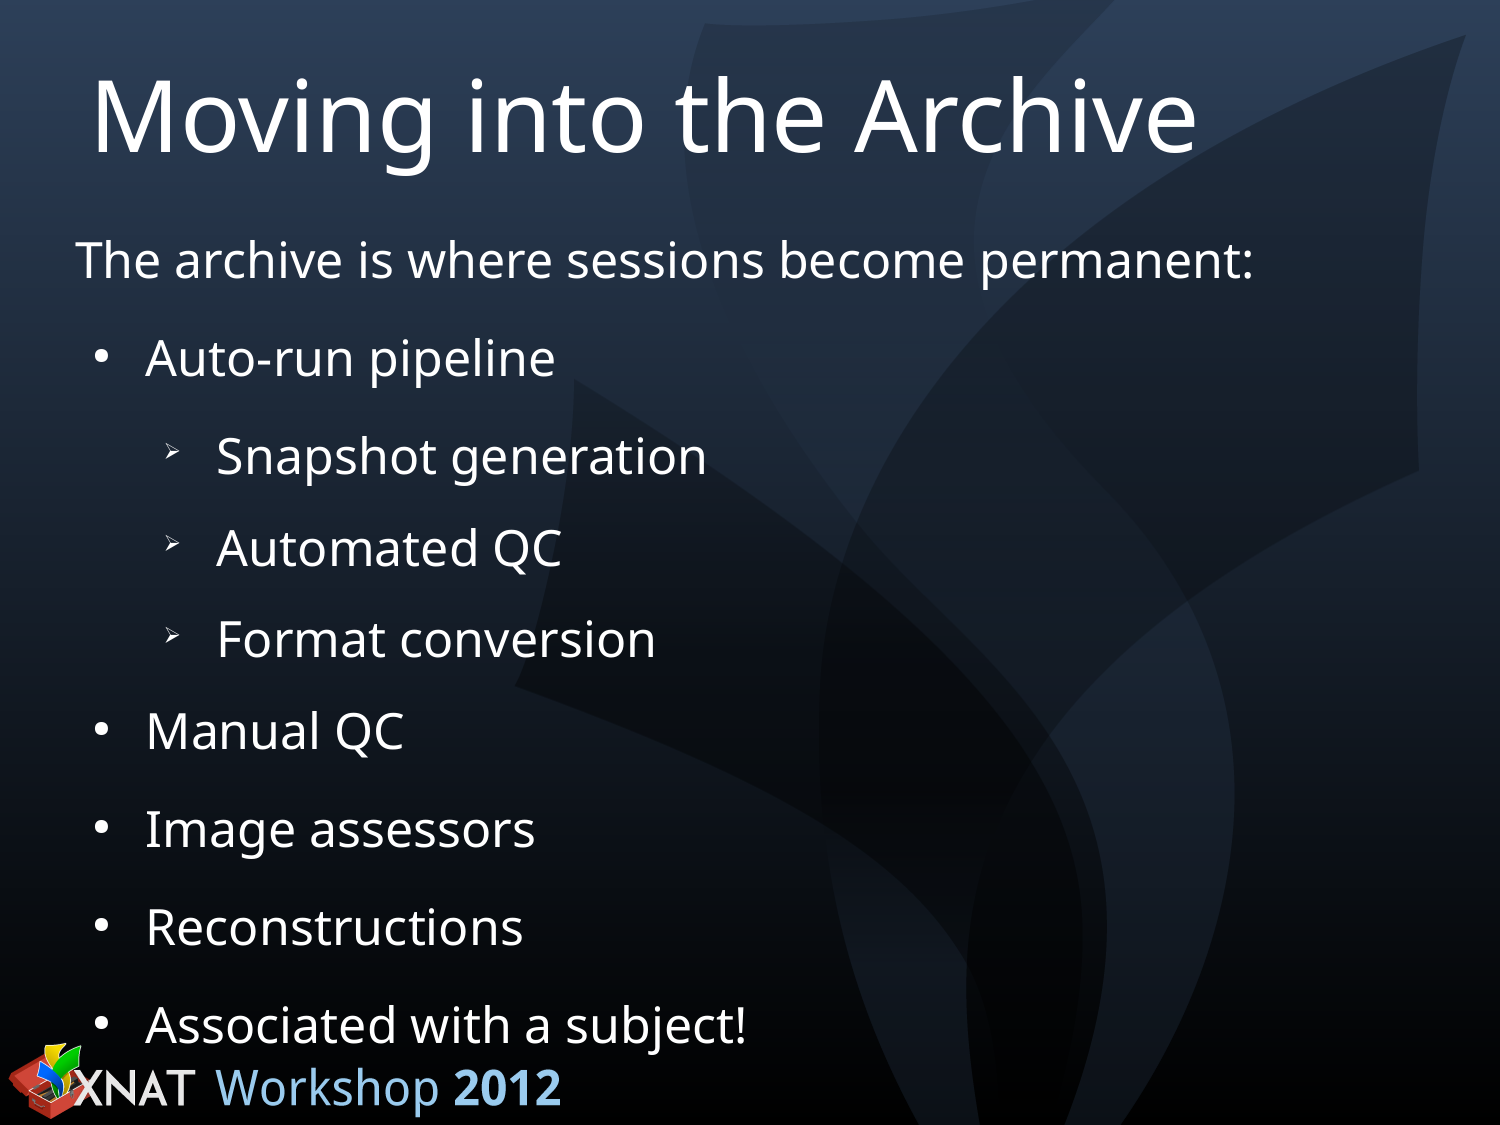

# Moving into the Archive
The archive is where sessions become permanent:
Auto-run pipeline
Snapshot generation
Automated QC
Format conversion
Manual QC
Image assessors
Reconstructions
Associated with a subject!